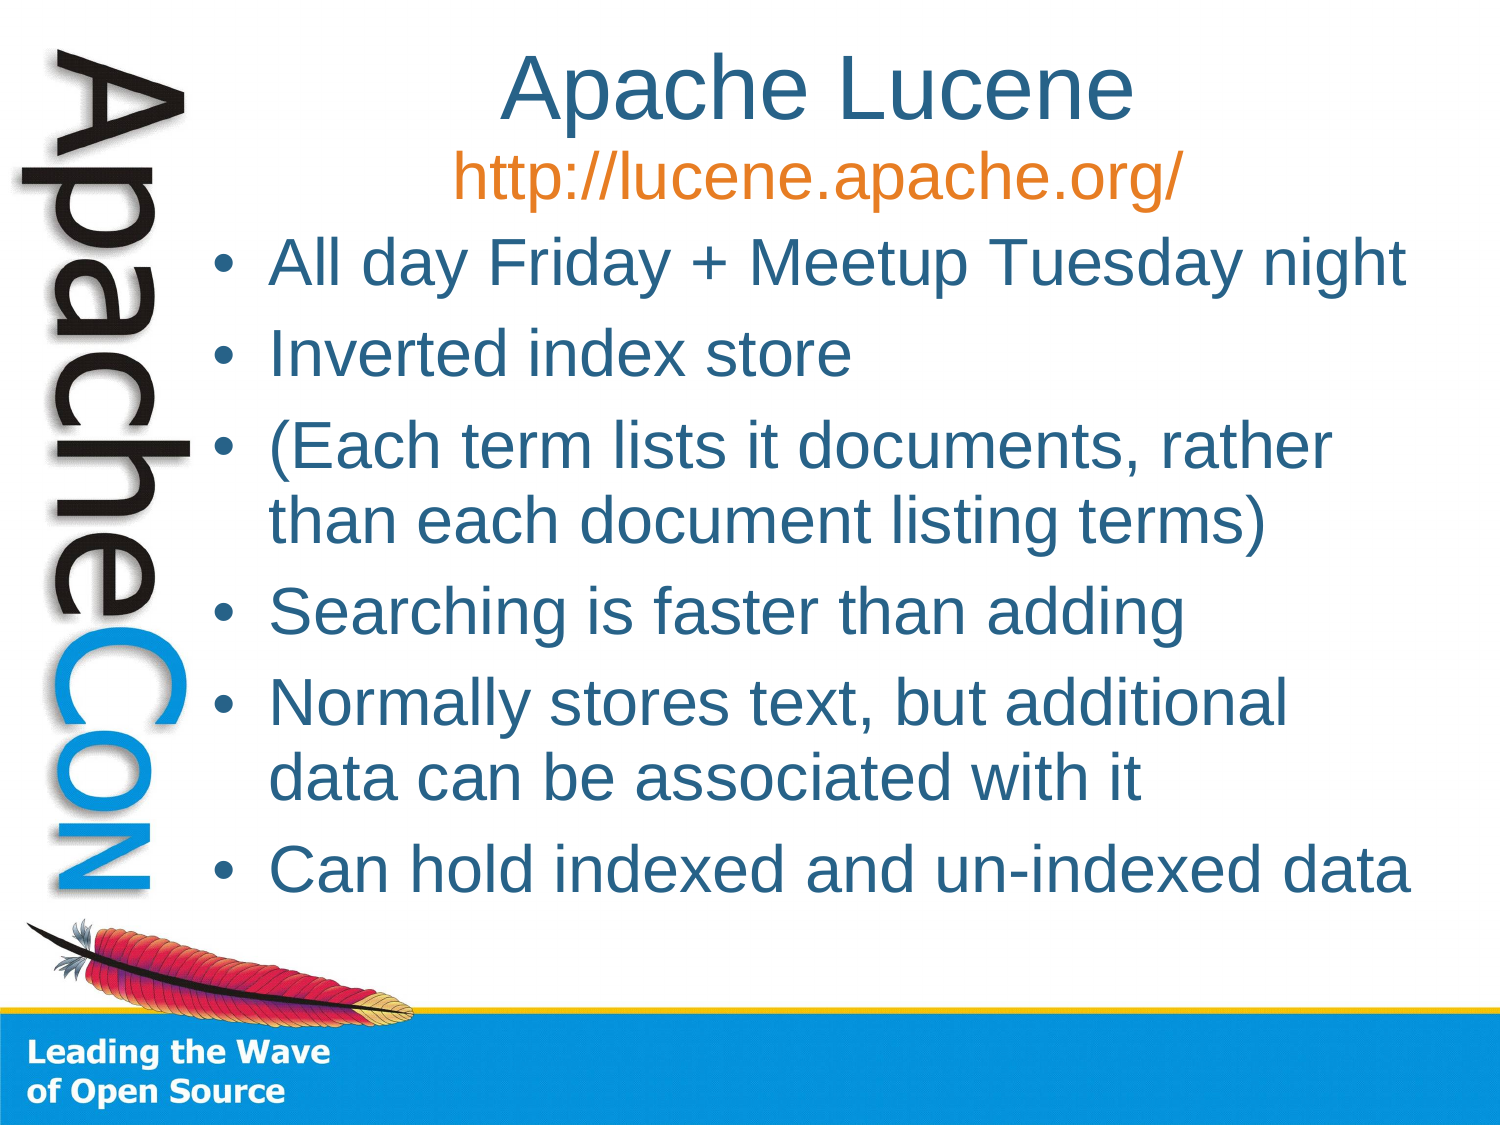

# Apache Lucene http://lucene.apache.org/
All day Friday + Meetup Tuesday night
Inverted index store
(Each term lists it documents, rather than each document listing terms)
Searching is faster than adding
Normally stores text, but additional data can be associated with it
Can hold indexed and un-indexed data